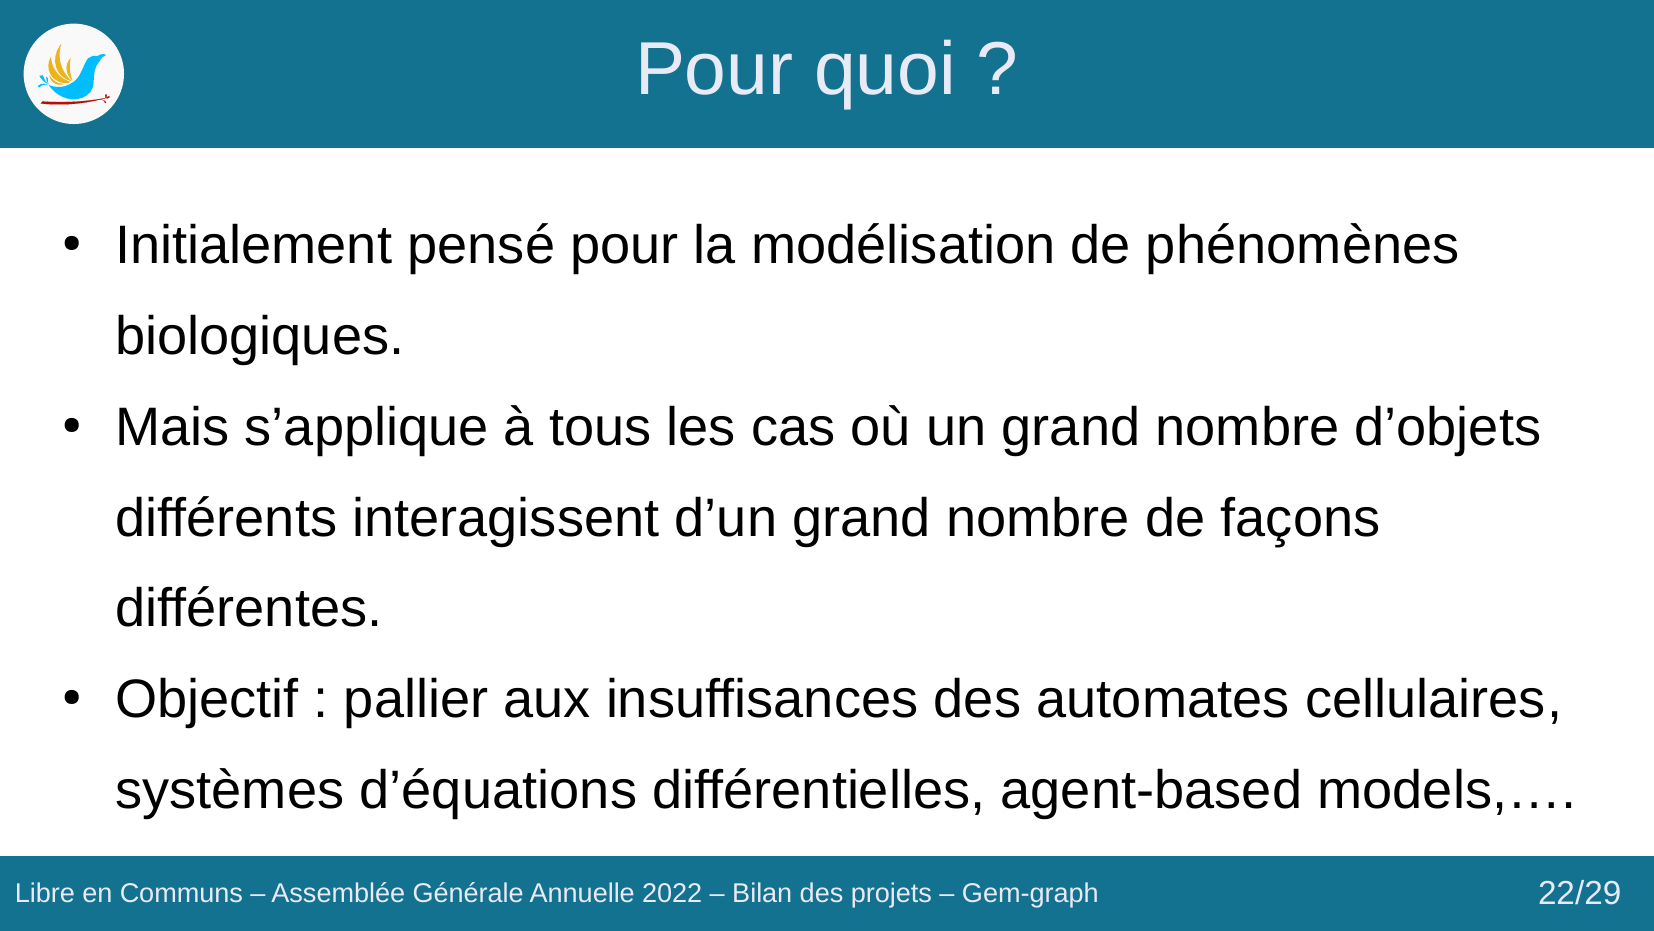

Pour quoi ?
Initialement pensé pour la modélisation de phénomènes biologiques.
Mais s’applique à tous les cas où un grand nombre d’objets différents interagissent d’un grand nombre de façons différentes.
Objectif : pallier aux insuffisances des automates cellulaires, systèmes d’équations différentielles, agent-based models,….
Libre en Communs – Assemblée Générale Annuelle 2022 – Bilan des projets – Gem-graph